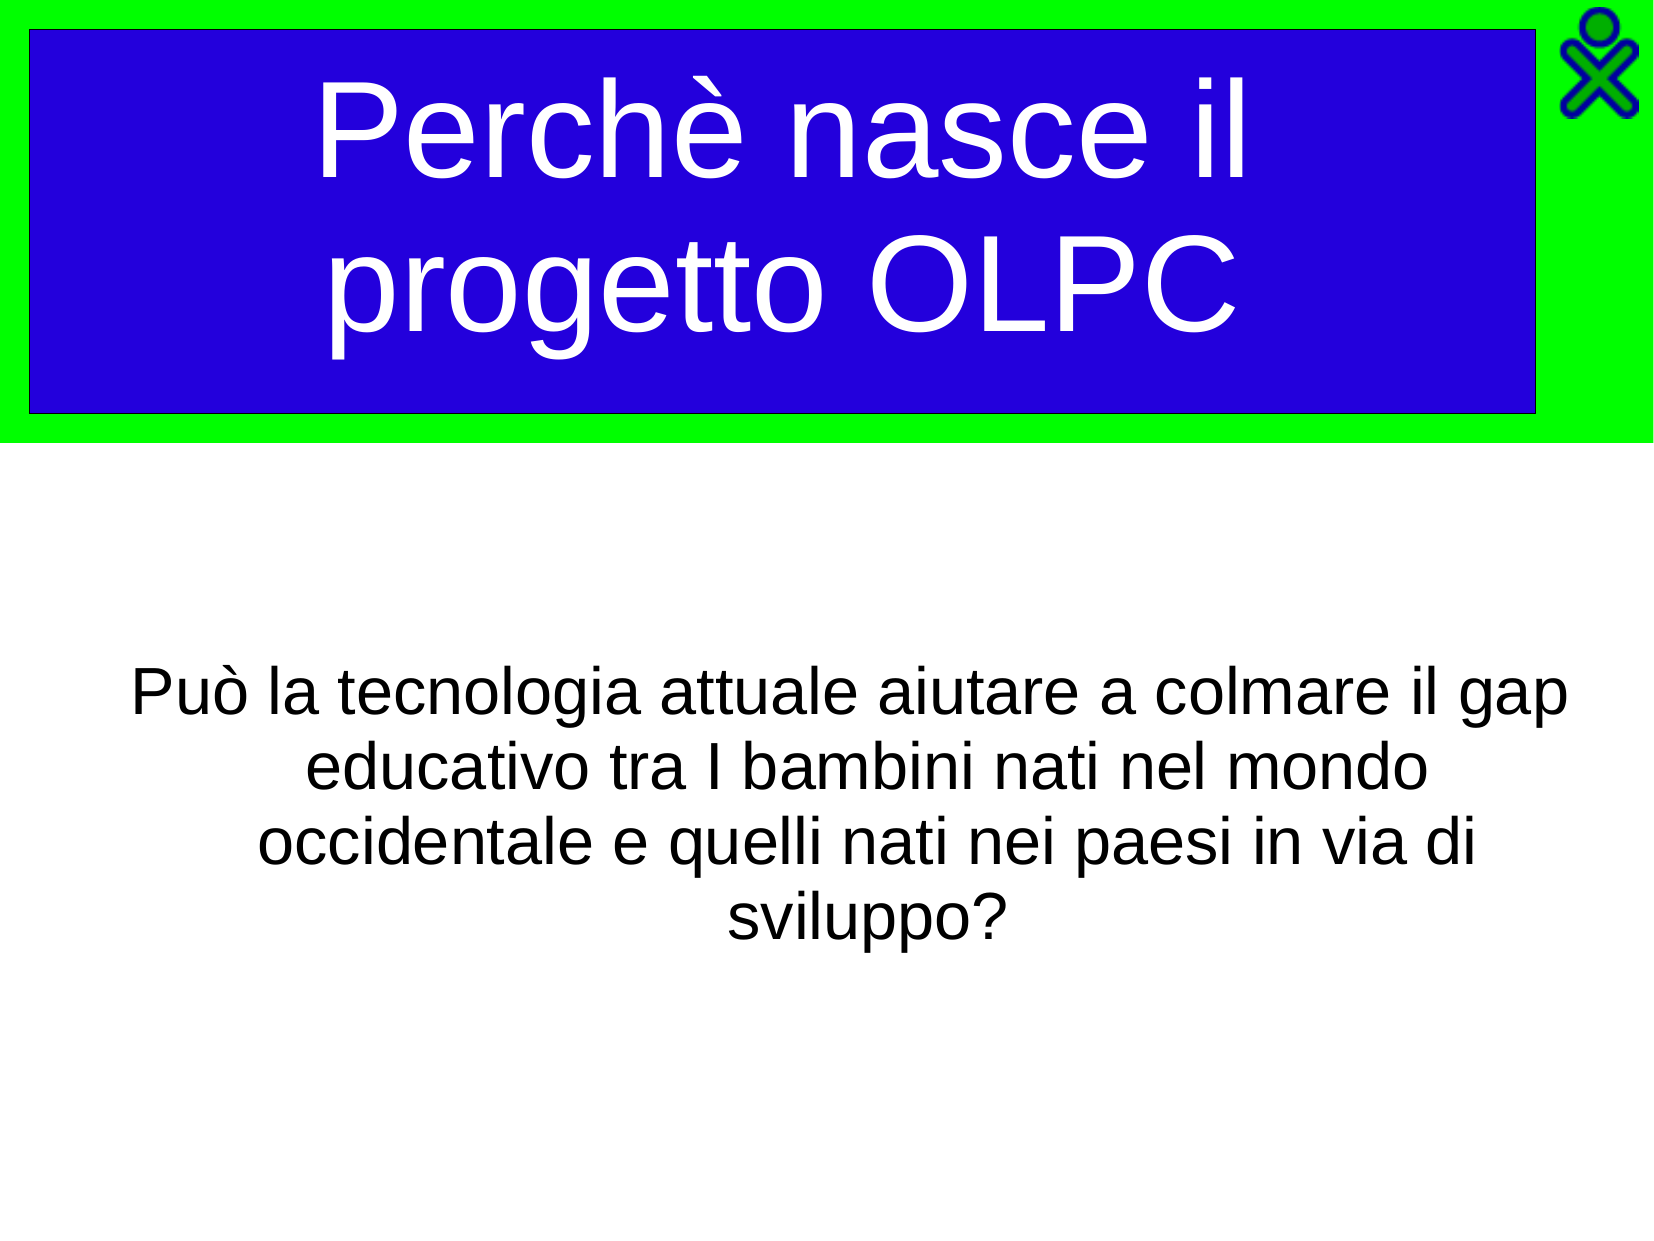

# Perchè nasce il progetto OLPC
Può la tecnologia attuale aiutare a colmare il gap educativo tra I bambini nati nel mondo occidentale e quelli nati nei paesi in via di sviluppo?